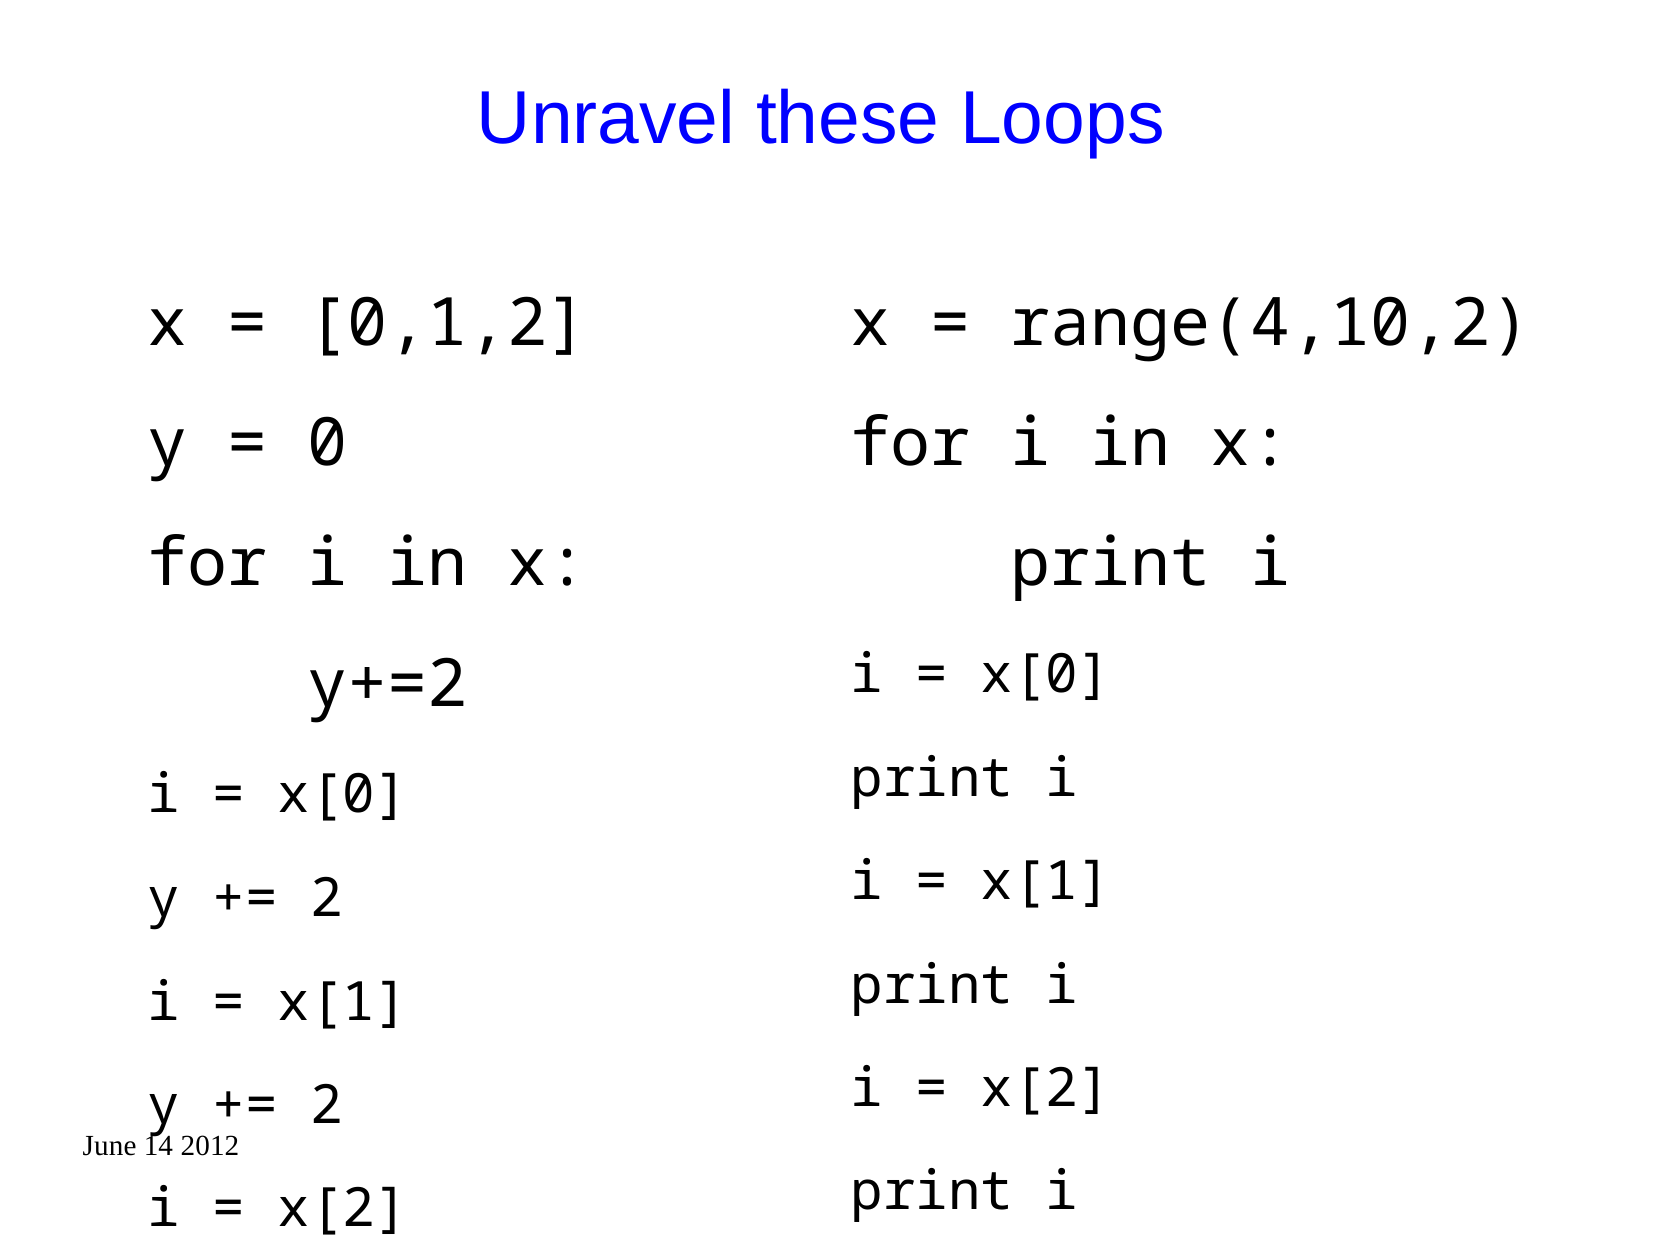

# Unravel these Loops
x = [0,1,2]
y = 0
for i in x:
 y+=2
i = x[0]
y += 2
i = x[1]
y += 2
i = x[2]
y += 2
x = range(4,10,2)
for i in x:
 print i
i = x[0]
print i
i = x[1]
print i
i = x[2]
print i
June 14 2012